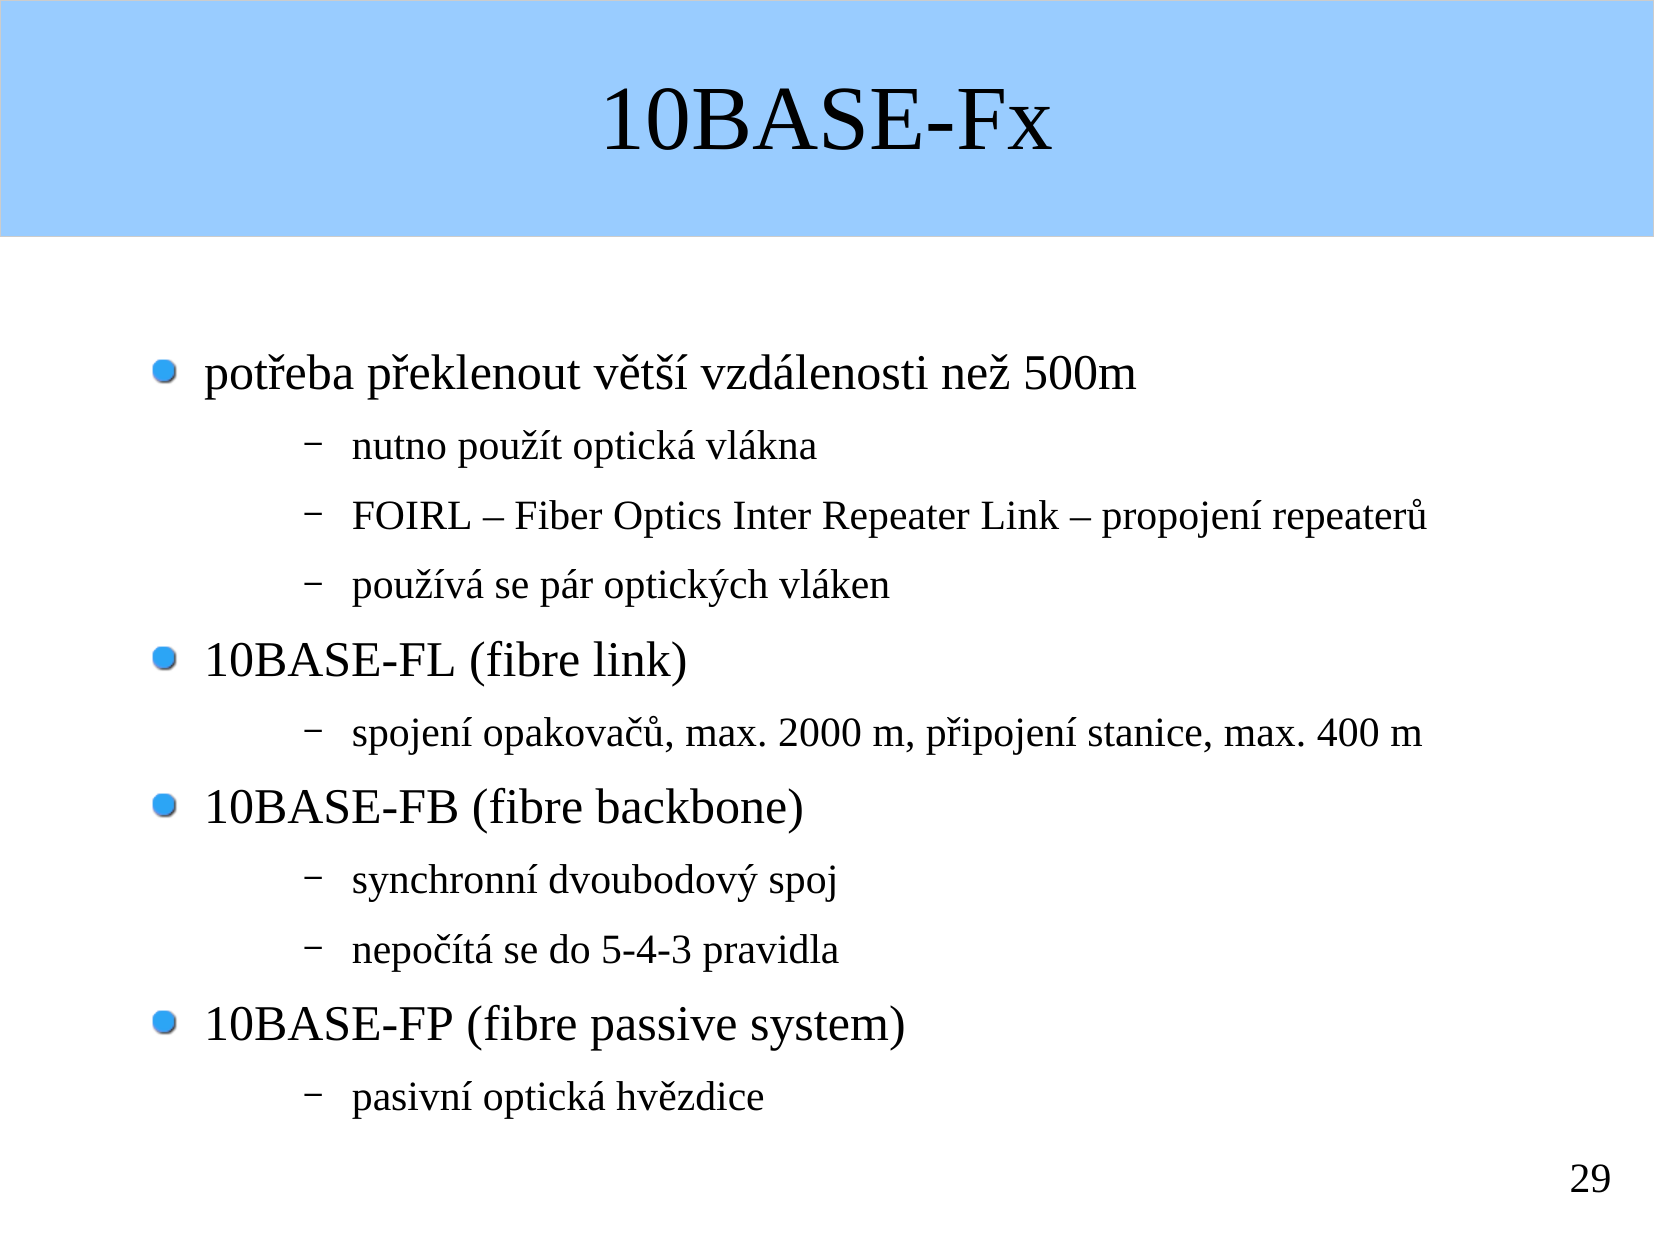

# 10BASE-Fx
potřeba překlenout větší vzdálenosti než 500m
nutno použít optická vlákna
FOIRL – Fiber Optics Inter Repeater Link – propojení repeaterů
používá se pár optických vláken
10BASE-FL (fibre link)
spojení opakovačů, max. 2000 m, připojení stanice, max. 400 m
10BASE-FB (fibre backbone)
synchronní dvoubodový spoj
nepočítá se do 5-4-3 pravidla
10BASE-FP (fibre passive system)
pasivní optická hvězdice